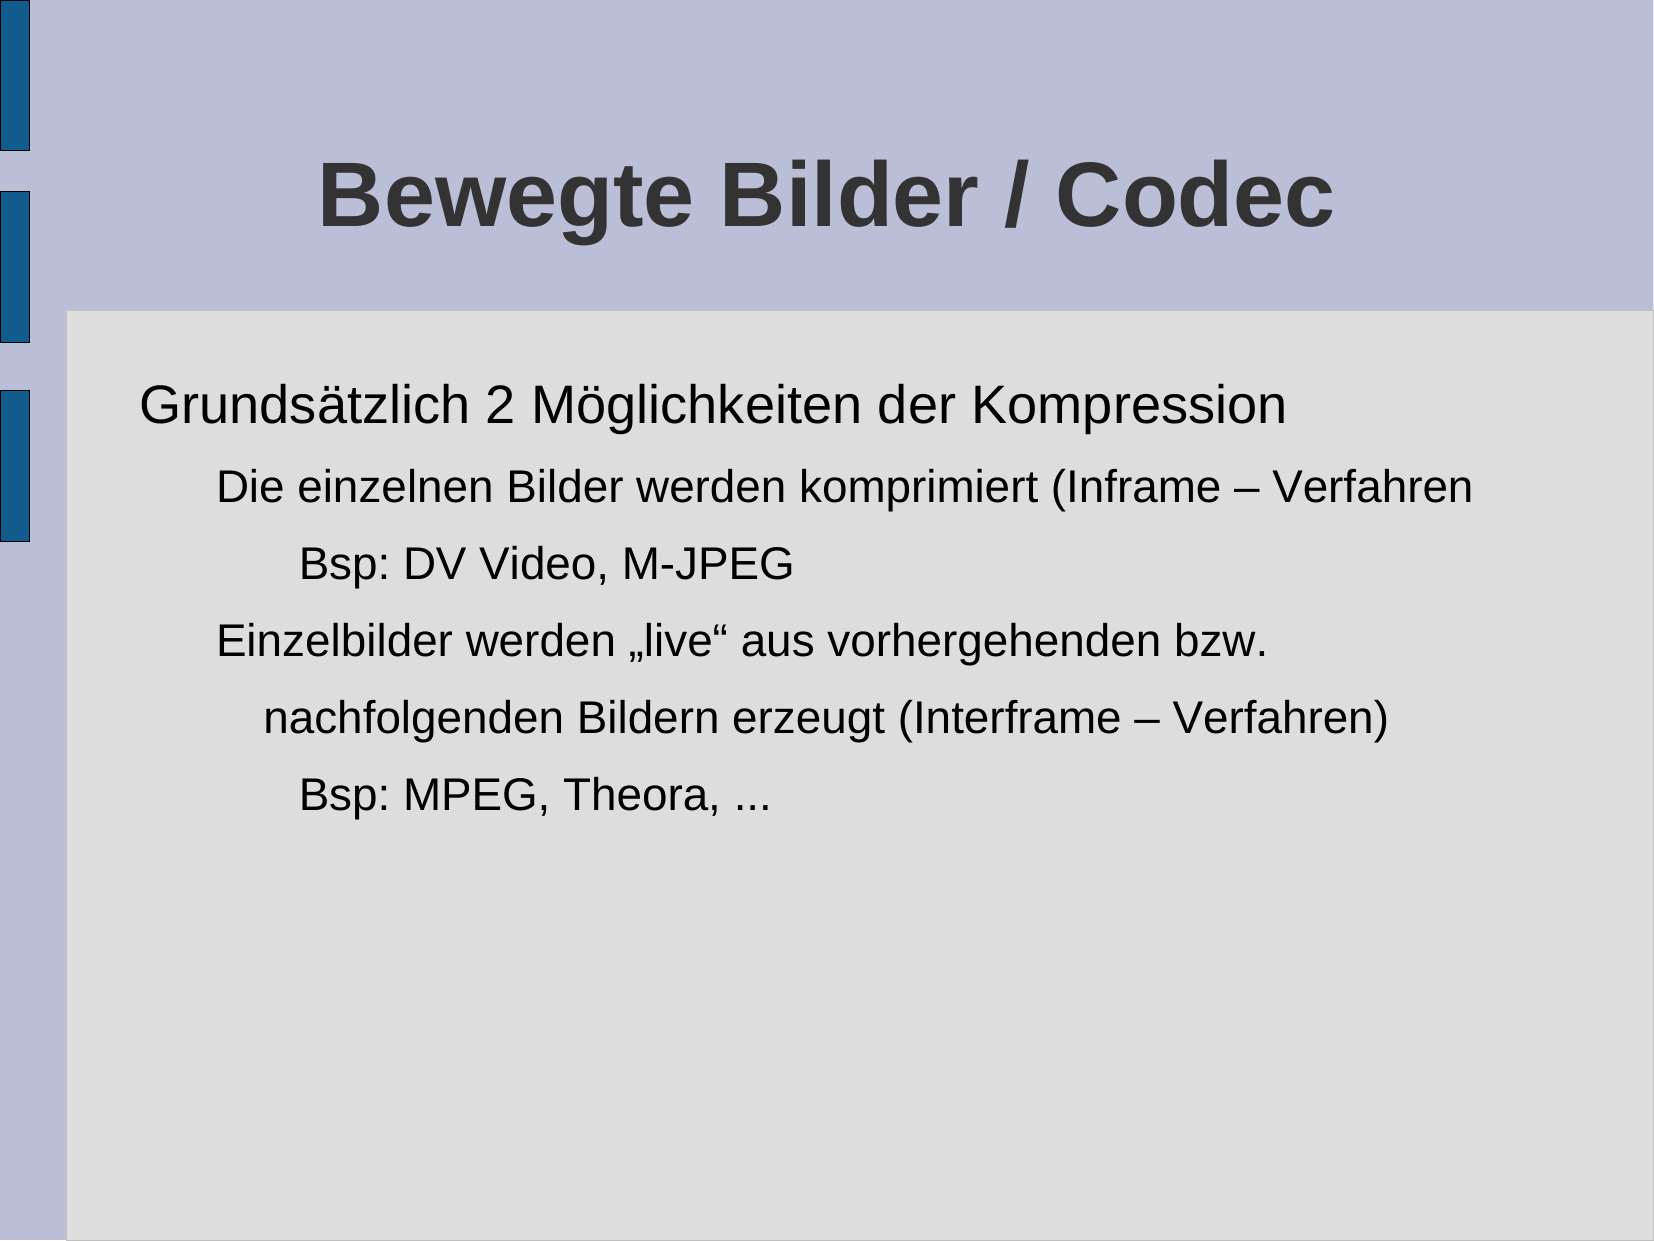

# Bewegte Bilder / Codec
Grundsätzlich 2 Möglichkeiten der Kompression
Die einzelnen Bilder werden komprimiert (Inframe – Verfahren
Bsp: DV Video, M-JPEG
Einzelbilder werden „live“ aus vorhergehenden bzw. nachfolgenden Bildern erzeugt (Interframe – Verfahren)
Bsp: MPEG, Theora, ...